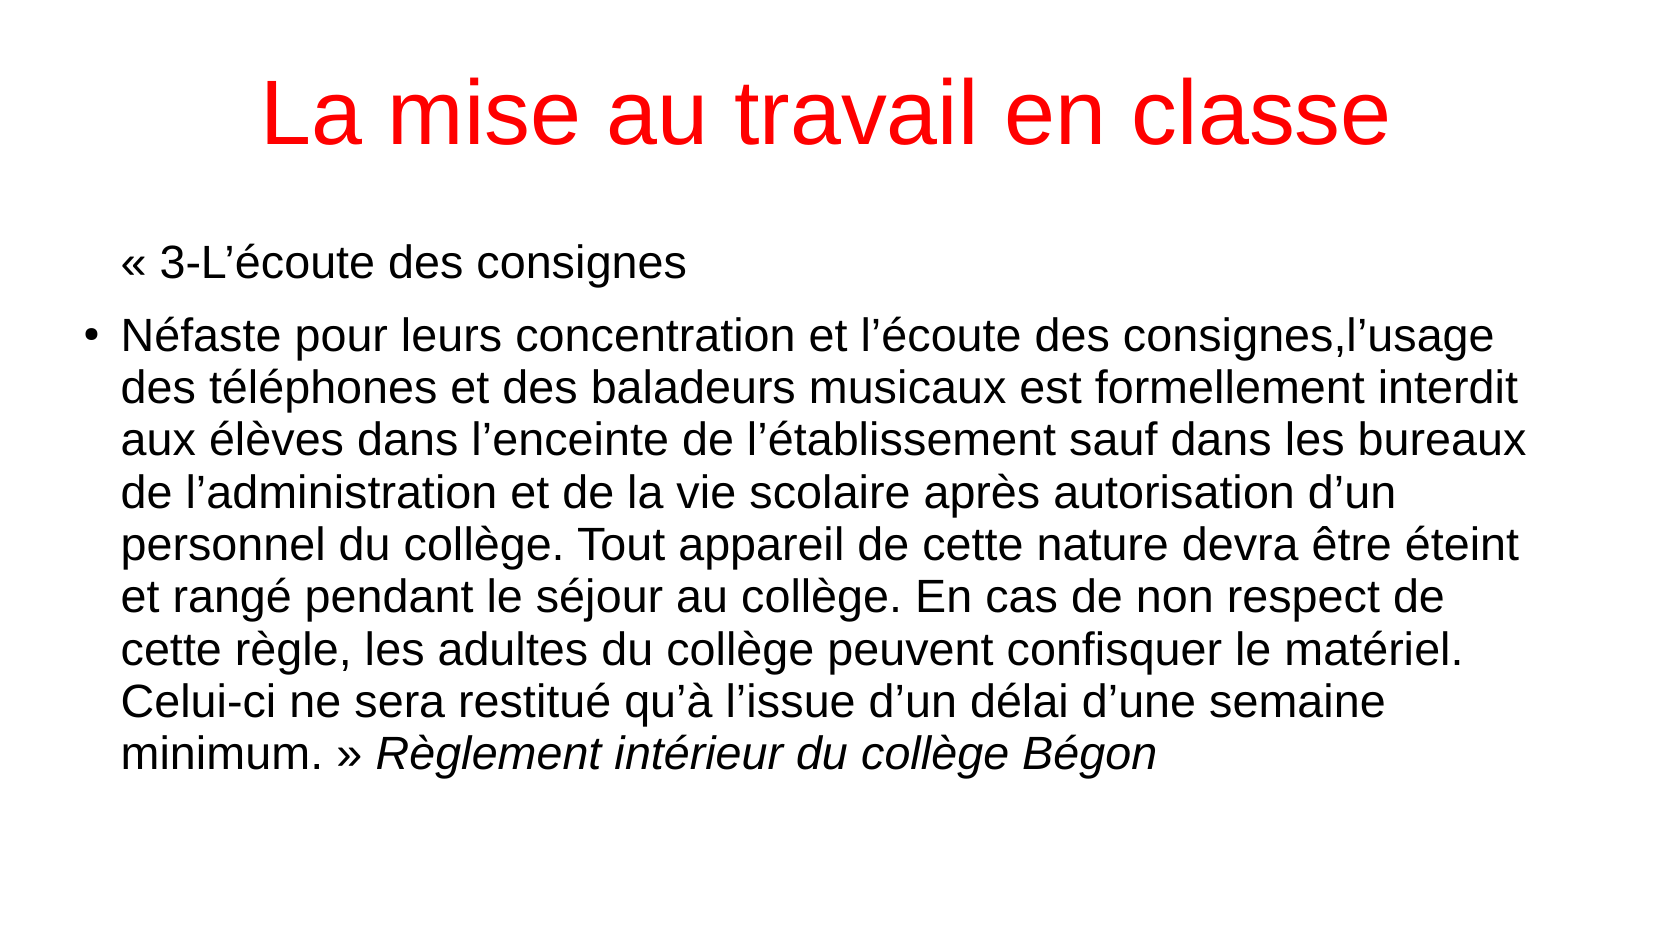

# La mise au travail en classe
« 3-L’écoute des consignes
Néfaste pour leurs concentration et l’écoute des consignes,l’usage des téléphones et des baladeurs musicaux est formellement interdit aux élèves dans l’enceinte de l’établissement sauf dans les bureaux de l’administration et de la vie scolaire après autorisation d’un personnel du collège. Tout appareil de cette nature devra être éteint et rangé pendant le séjour au collège. En cas de non respect de cette règle, les adultes du collège peuvent confisquer le matériel. Celui-ci ne sera restitué qu’à l’issue d’un délai d’une semaine minimum. » Règlement intérieur du collège Bégon